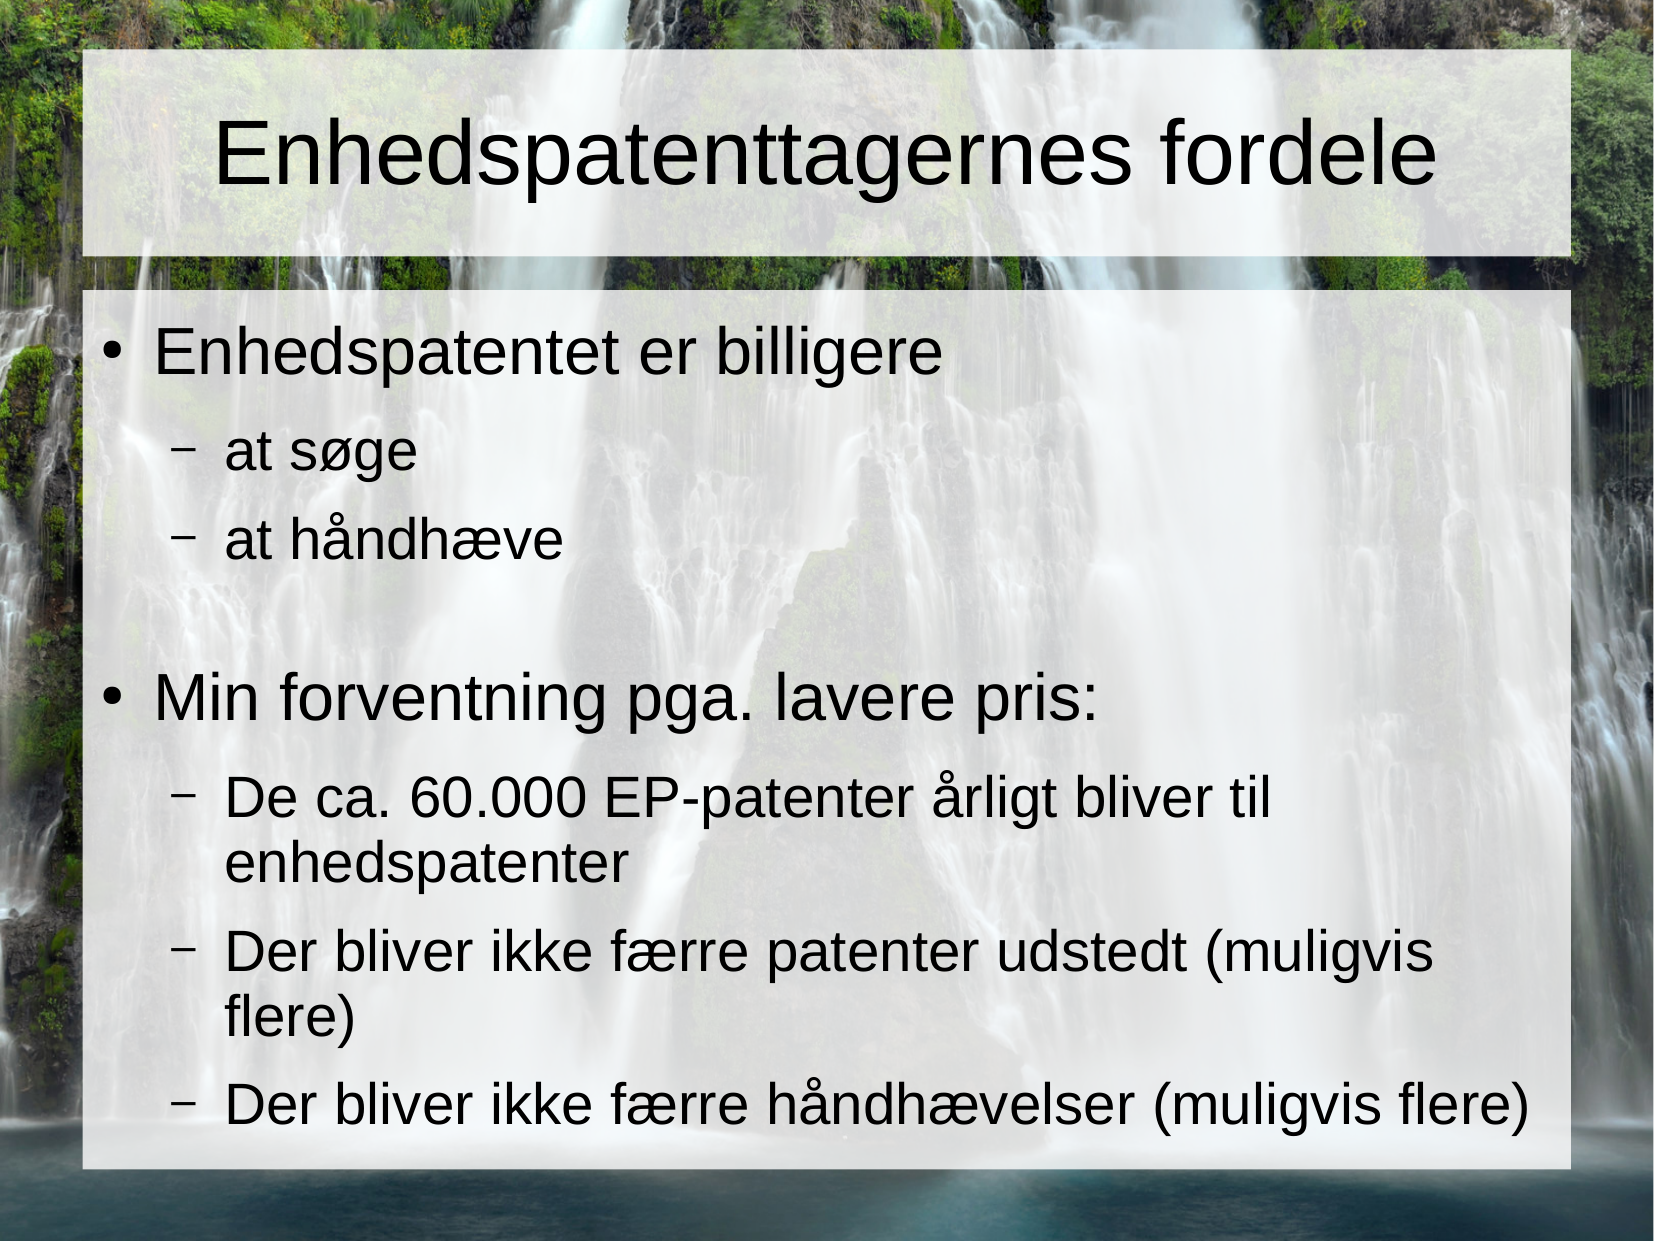

# Enhedspatenttagernes fordele
Enhedspatentet er billigere
at søge
at håndhæve
Min forventning pga. lavere pris:
De ca. 60.000 EP-patenter årligt bliver til enhedspatenter
Der bliver ikke færre patenter udstedt (muligvis flere)
Der bliver ikke færre håndhævelser (muligvis flere)